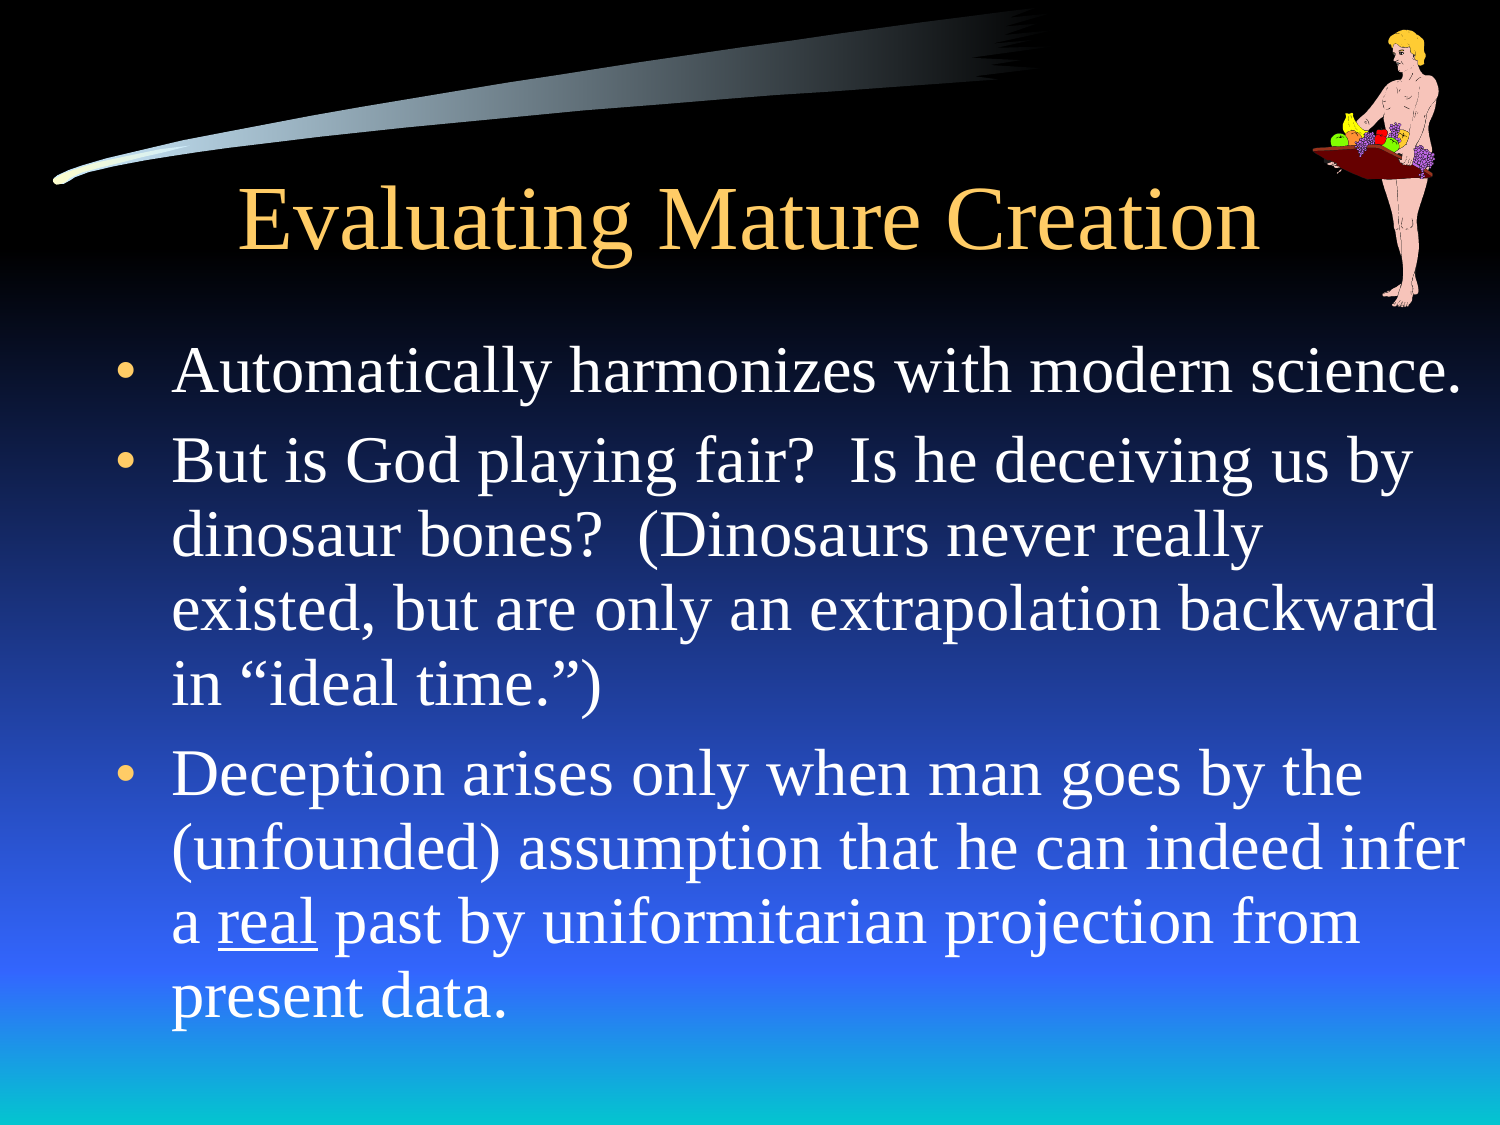

# Evaluating Mature Creation
Automatically harmonizes with modern science.
But is God playing fair? Is he deceiving us by dinosaur bones? (Dinosaurs never really existed, but are only an extrapolation backward in “ideal time.”)
Deception arises only when man goes by the (unfounded) assumption that he can indeed infer a real past by uniformitarian projection from present data.